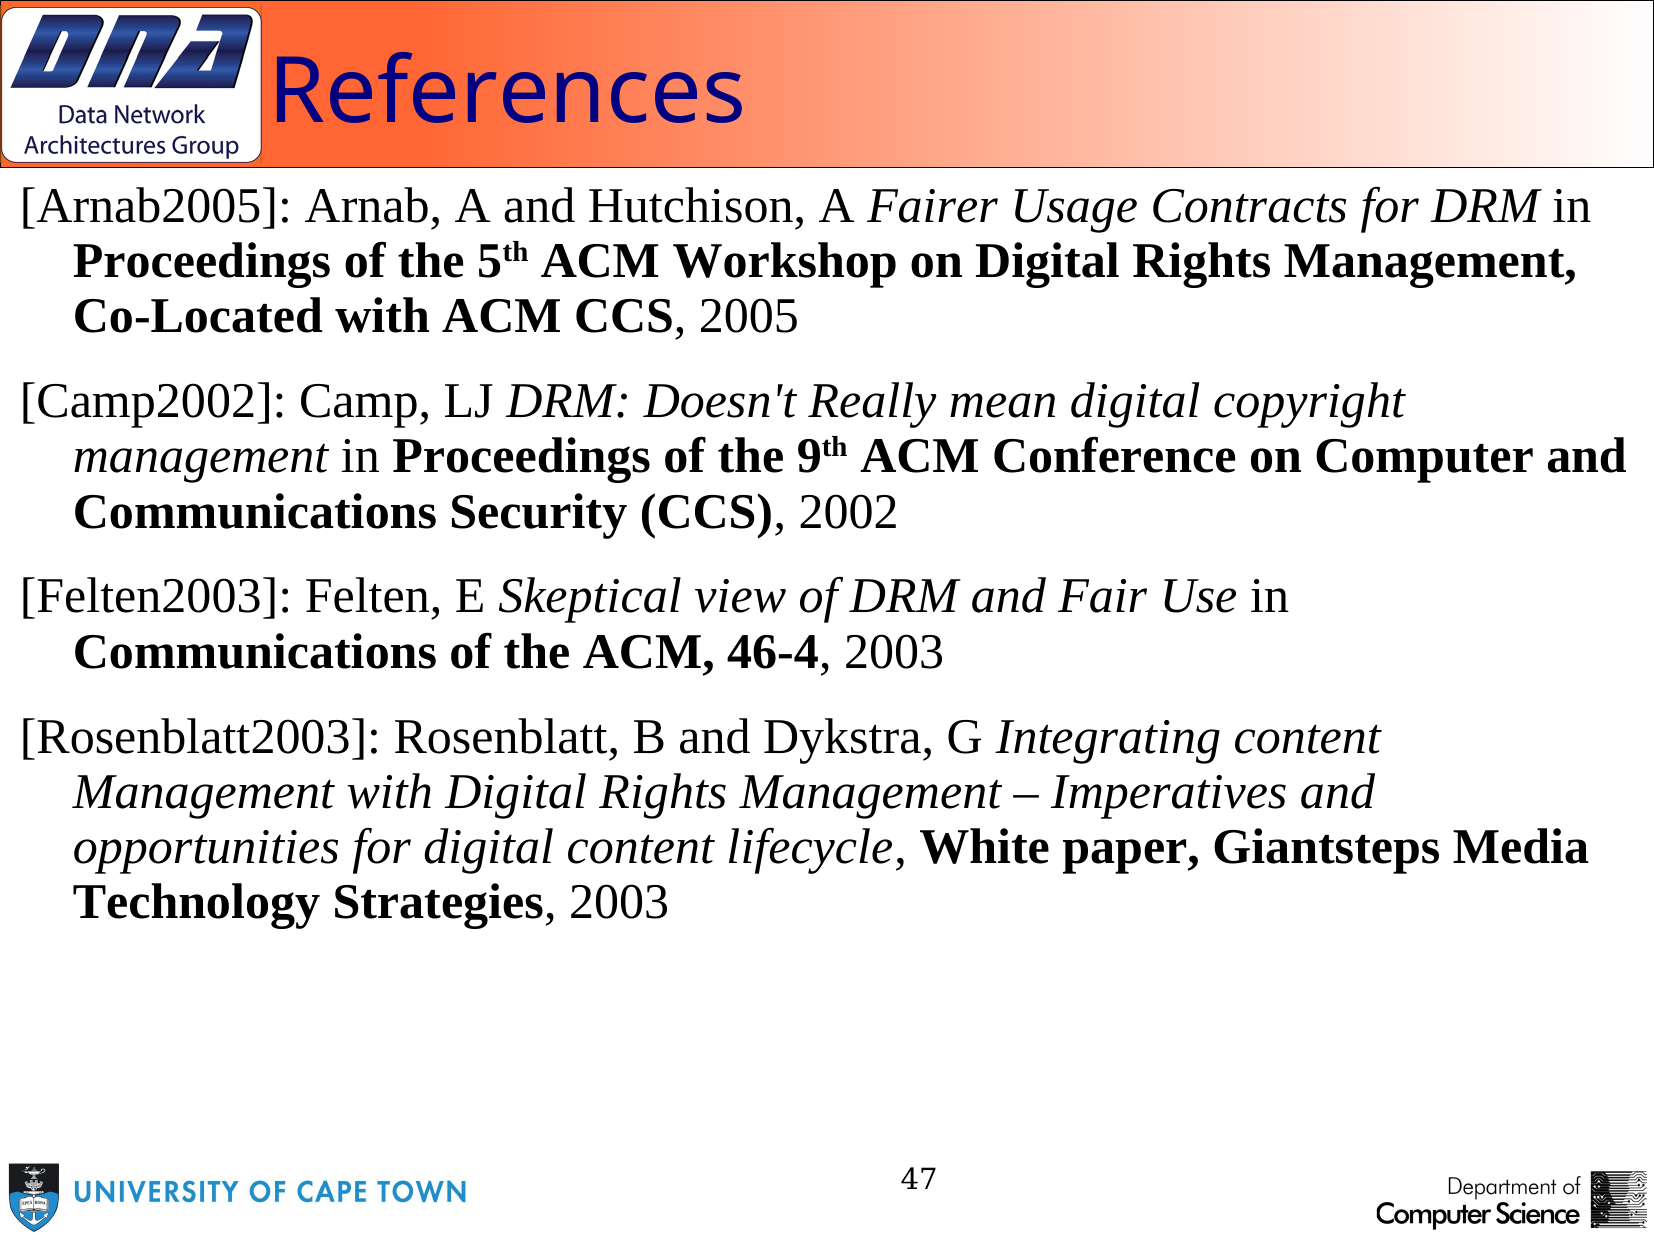

# References
[Arnab2005]: Arnab, A and Hutchison, A Fairer Usage Contracts for DRM in Proceedings of the 5th ACM Workshop on Digital Rights Management, Co-Located with ACM CCS, 2005
[Camp2002]: Camp, LJ DRM: Doesn't Really mean digital copyright management in Proceedings of the 9th ACM Conference on Computer and Communications Security (CCS), 2002
[Felten2003]: Felten, E Skeptical view of DRM and Fair Use in Communications of the ACM, 46-4, 2003
[Rosenblatt2003]: Rosenblatt, B and Dykstra, G Integrating content Management with Digital Rights Management – Imperatives and opportunities for digital content lifecycle, White paper, Giantsteps Media Technology Strategies, 2003
47